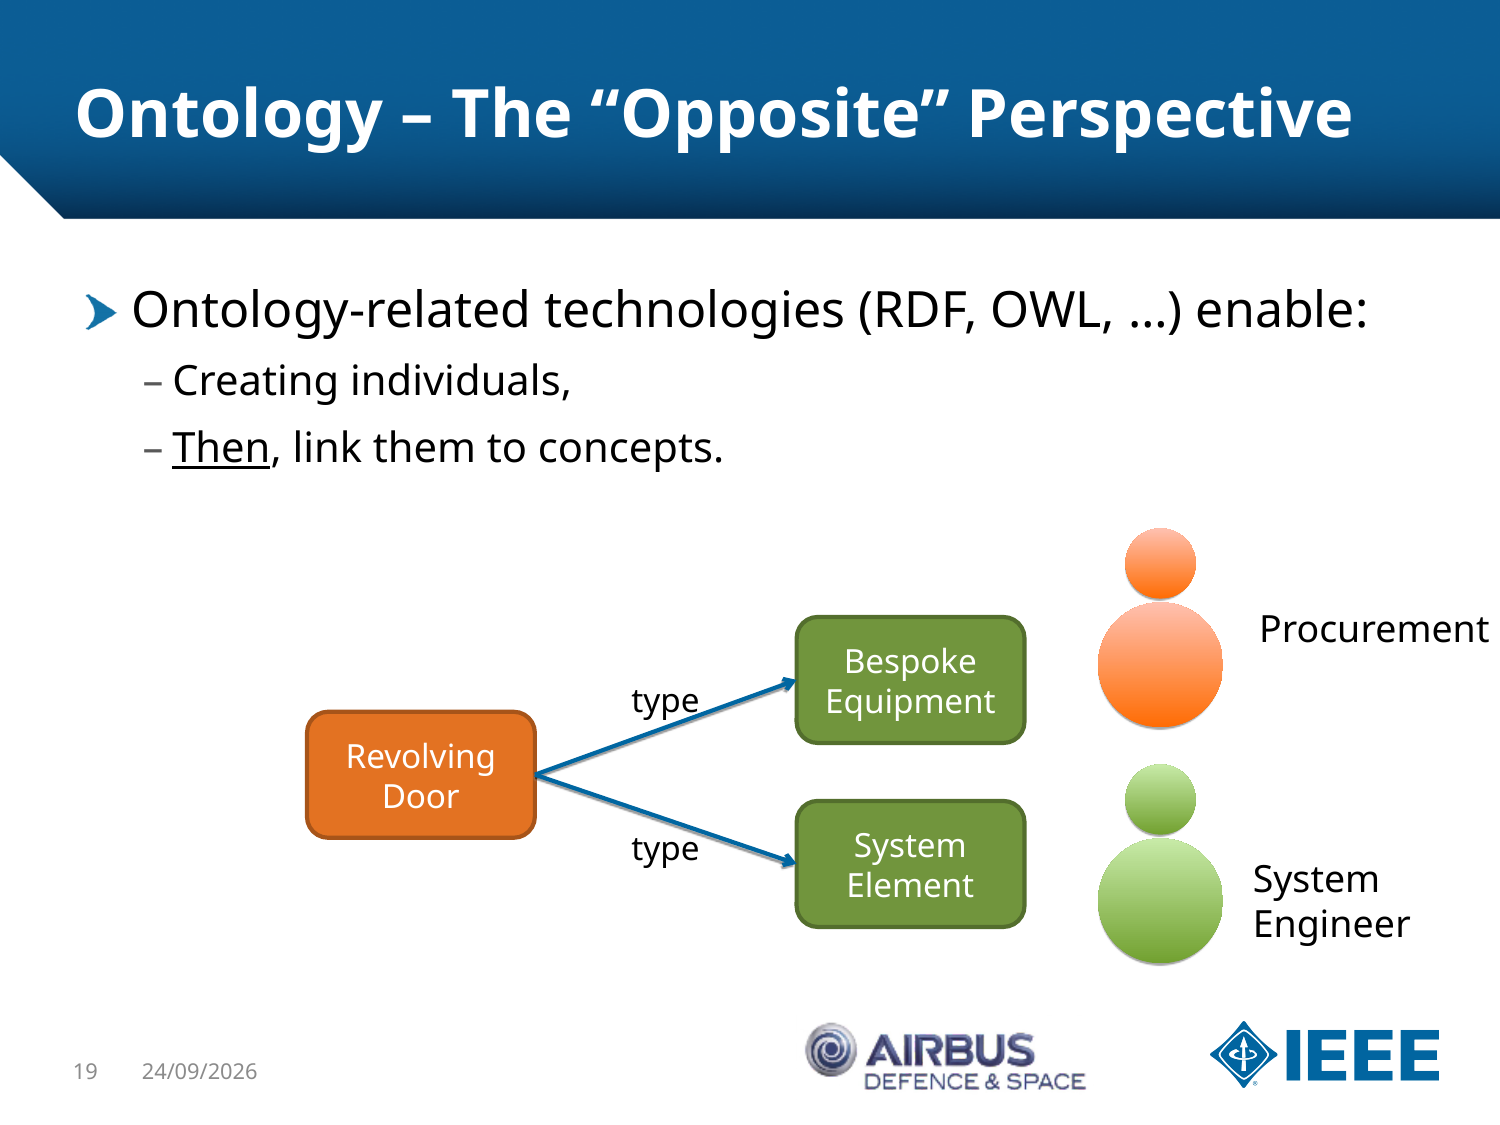

# Ontology – The “Opposite” Perspective
Ontology-related technologies (RDF, OWL, …) enable:
Creating individuals,
Then, link them to concepts.
Procurement
type
Bespoke Equipment
Revolving Door
type
System Engineer
System Element